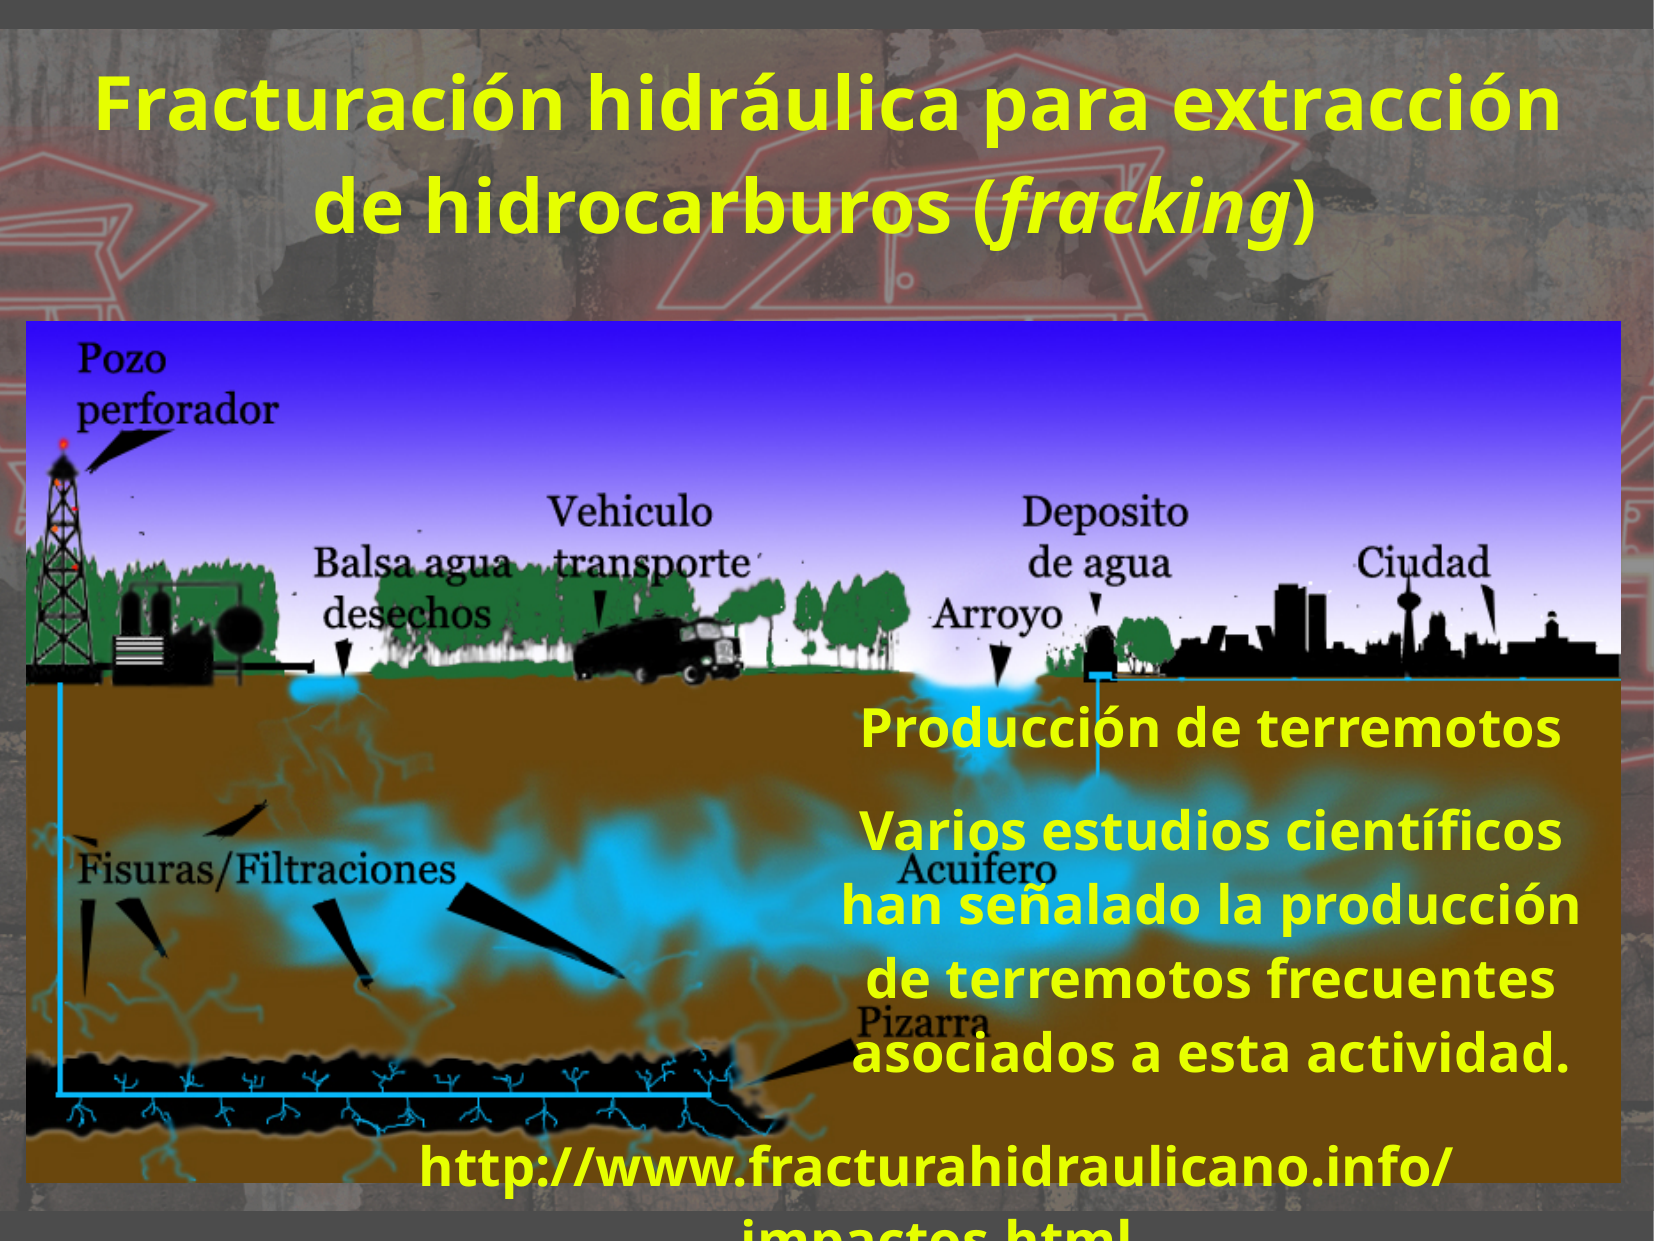

# Fracturación hidráulica para extracción de hidrocarburos (fracking)
Producción de terremotos
Varios estudios científicos han señalado la producción de terremotos frecuentes asociados a esta actividad.
http://www.fracturahidraulicano.info/impactos.html